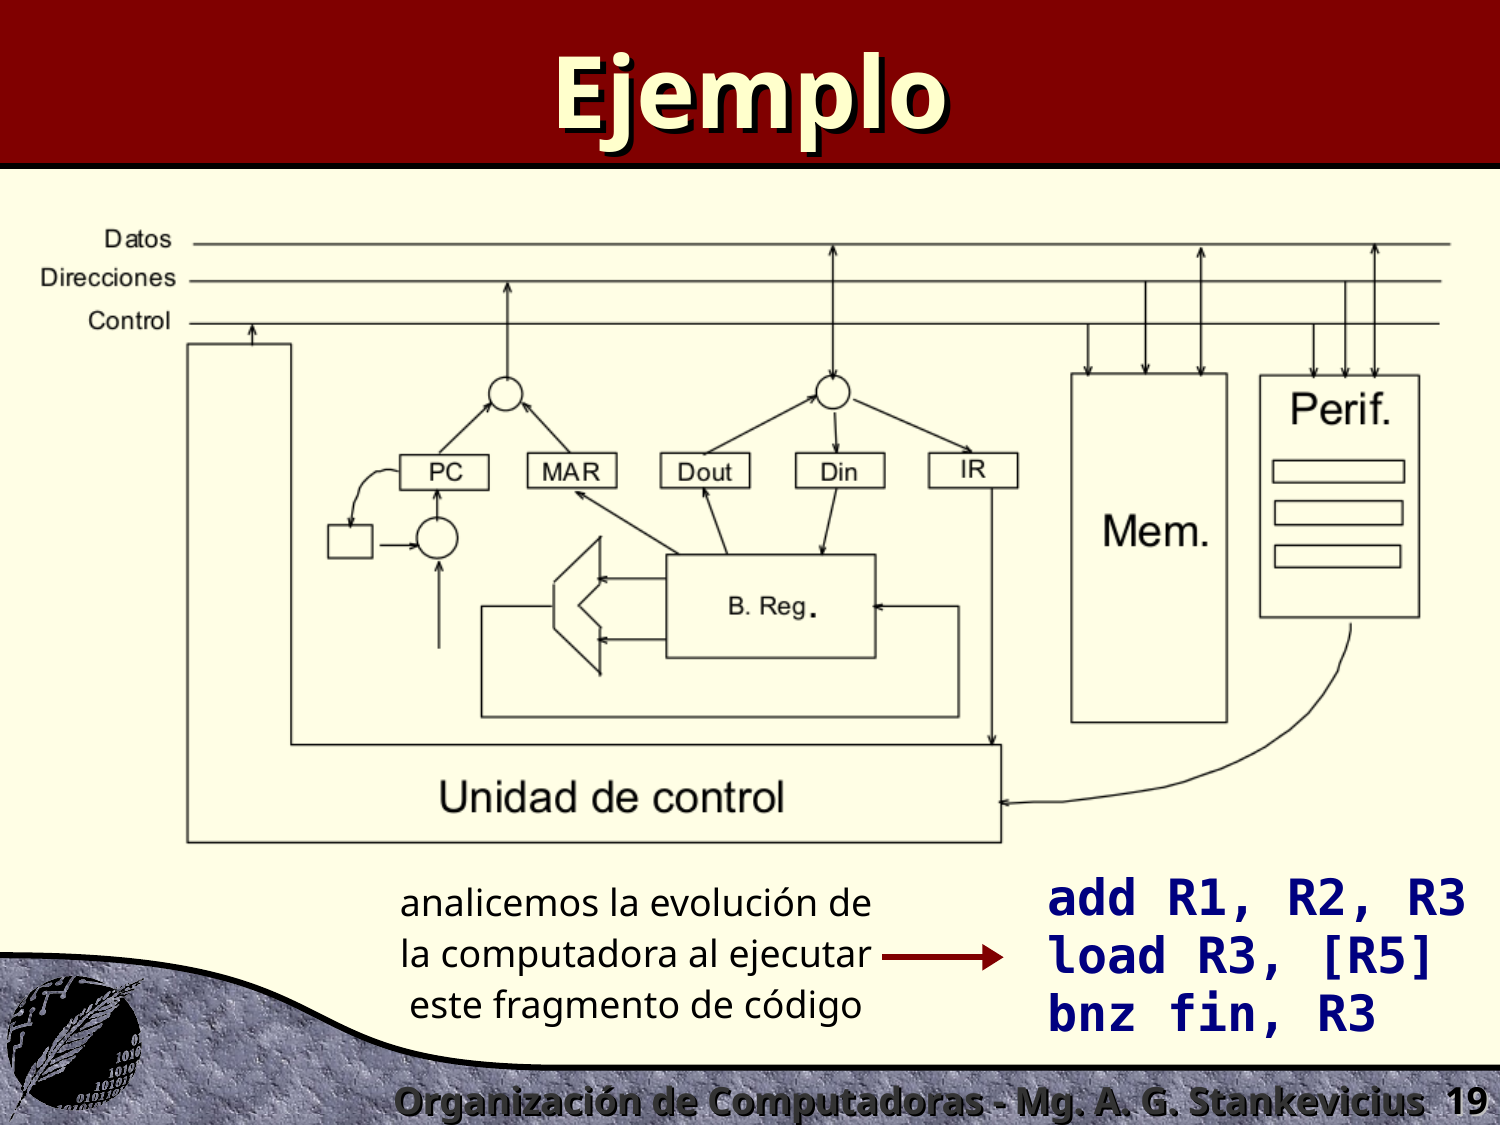

# Ejemplo
add R1, R2, R3
load R3, [R5]
bnz fin, R3
analicemos la evolución de
la computadora al ejecutar
este fragmento de código
19